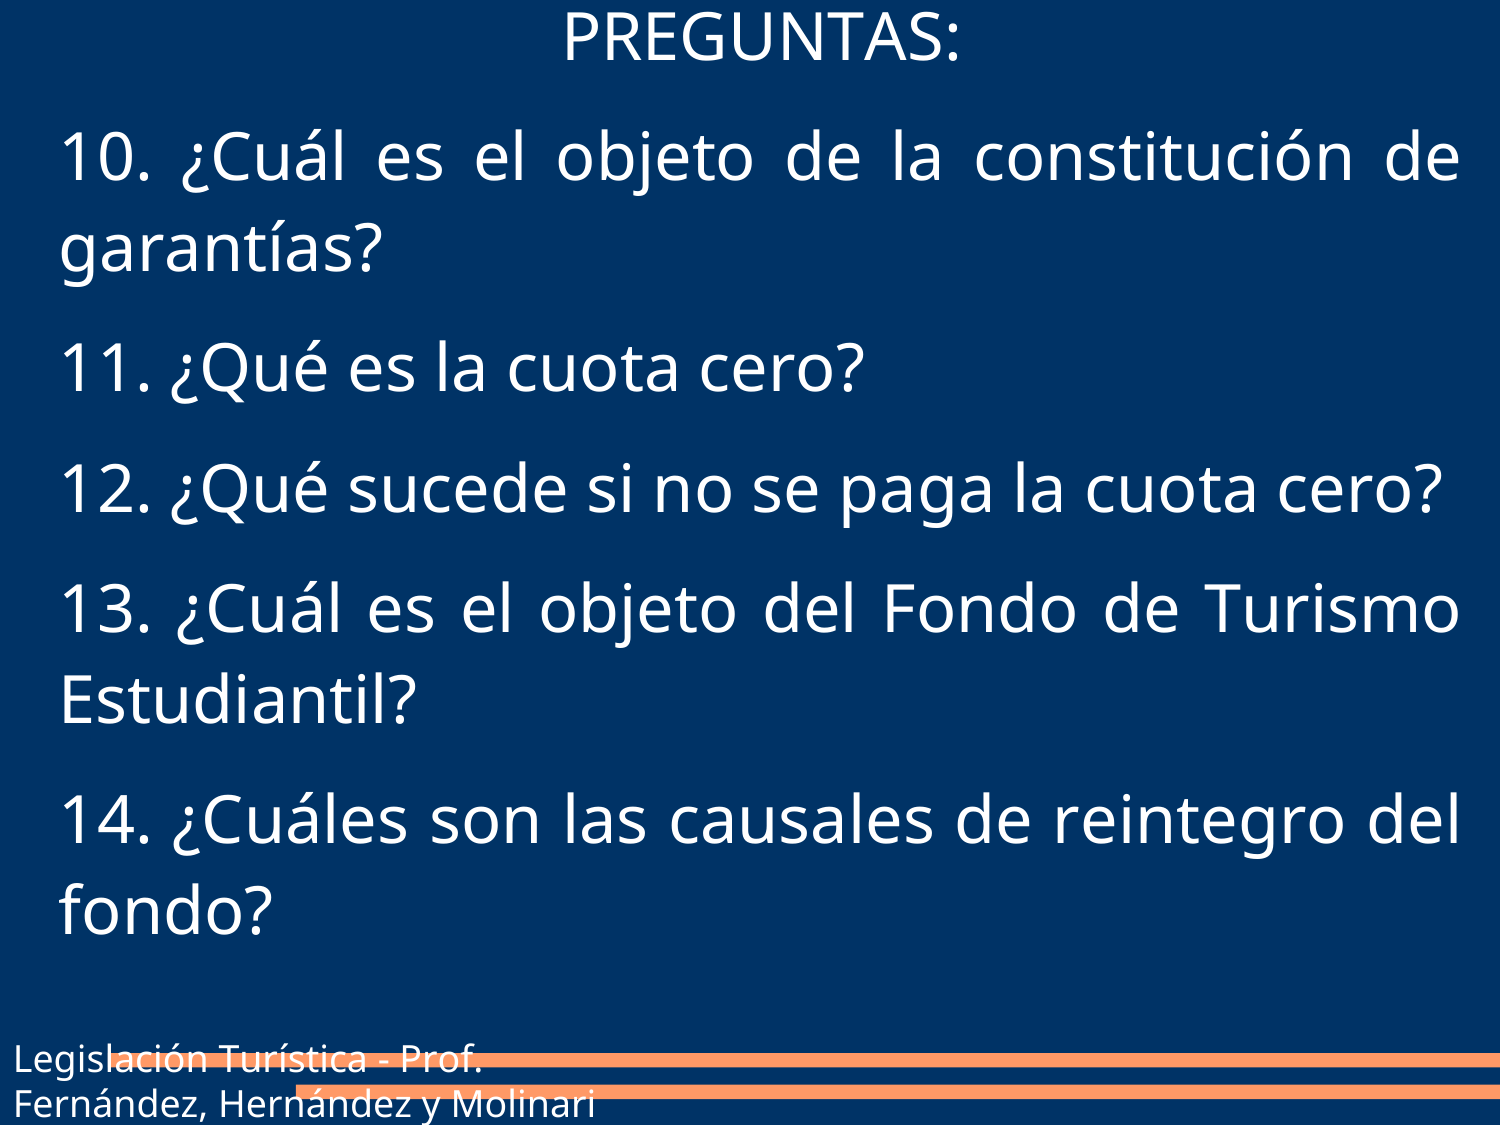

# PREGUNTAS:
10. ¿Cuál es el objeto de la constitución de garantías?
11. ¿Qué es la cuota cero?
12. ¿Qué sucede si no se paga la cuota cero?
13. ¿Cuál es el objeto del Fondo de Turismo Estudiantil?
14. ¿Cuáles son las causales de reintegro del fondo?
Legislación Turística - Prof. Fernández, Hernández y Molinari